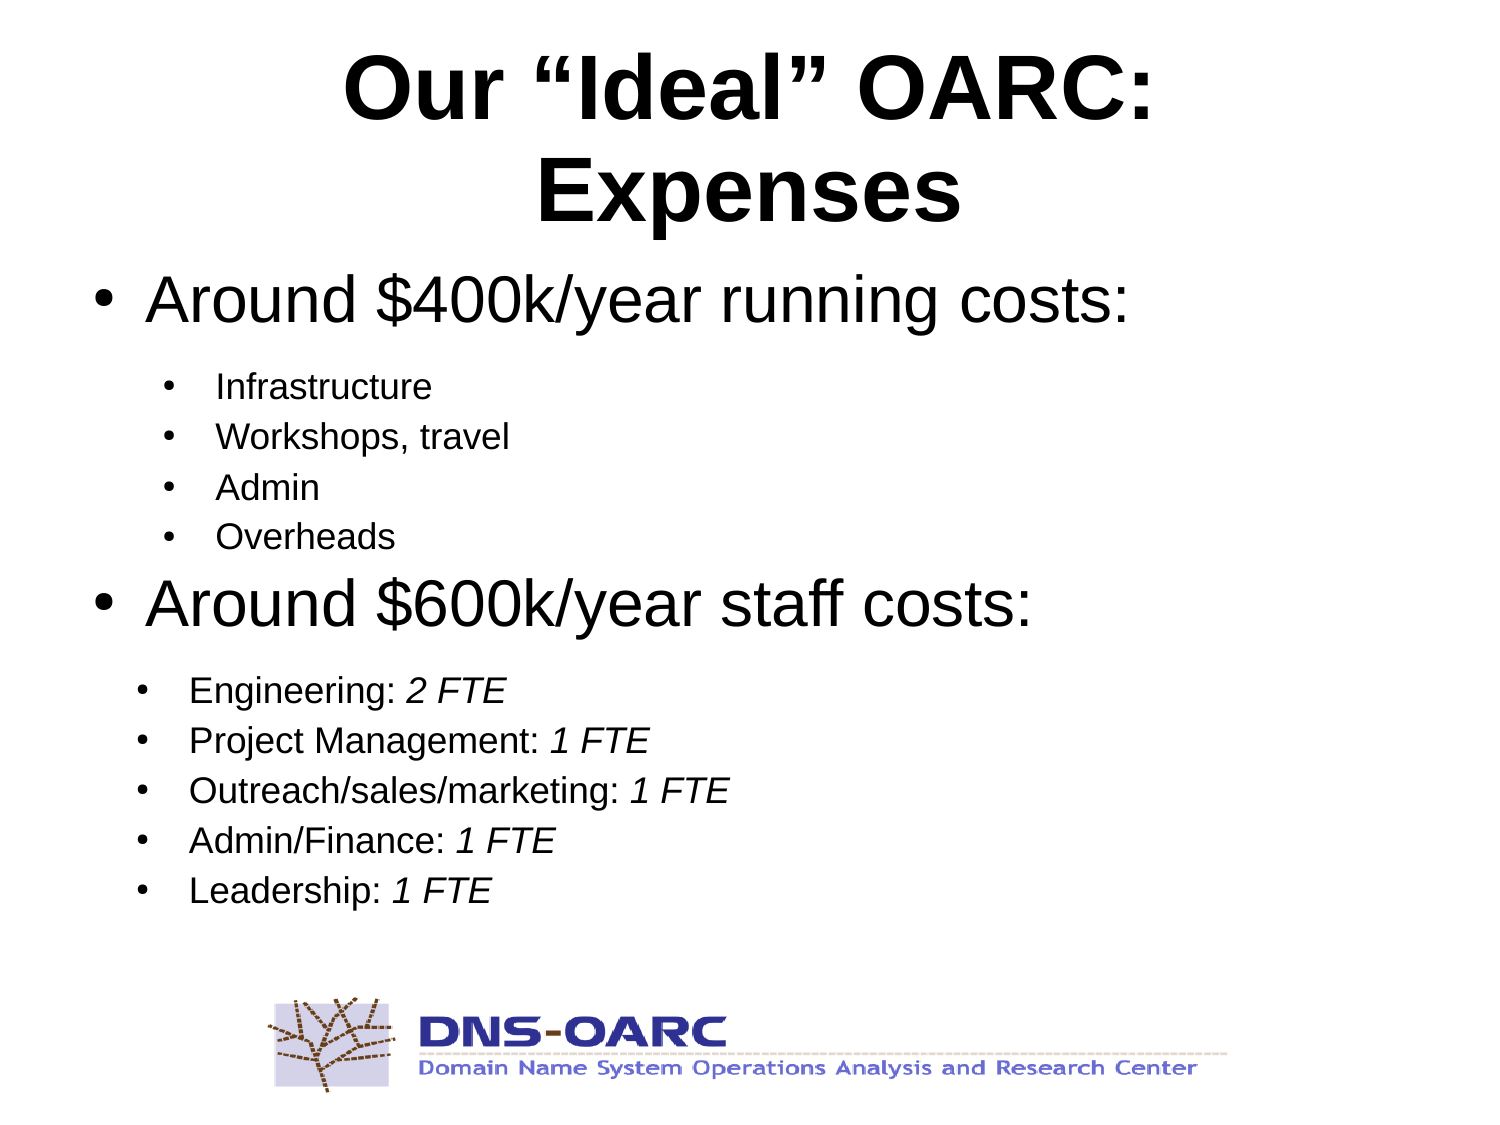

# Our “Ideal” OARC: Expenses
Around $400k/year running costs:
Infrastructure
Workshops, travel
Admin
Overheads
Around $600k/year staff costs:
Engineering: 2 FTE
Project Management: 1 FTE
Outreach/sales/marketing: 1 FTE
Admin/Finance: 1 FTE
Leadership: 1 FTE